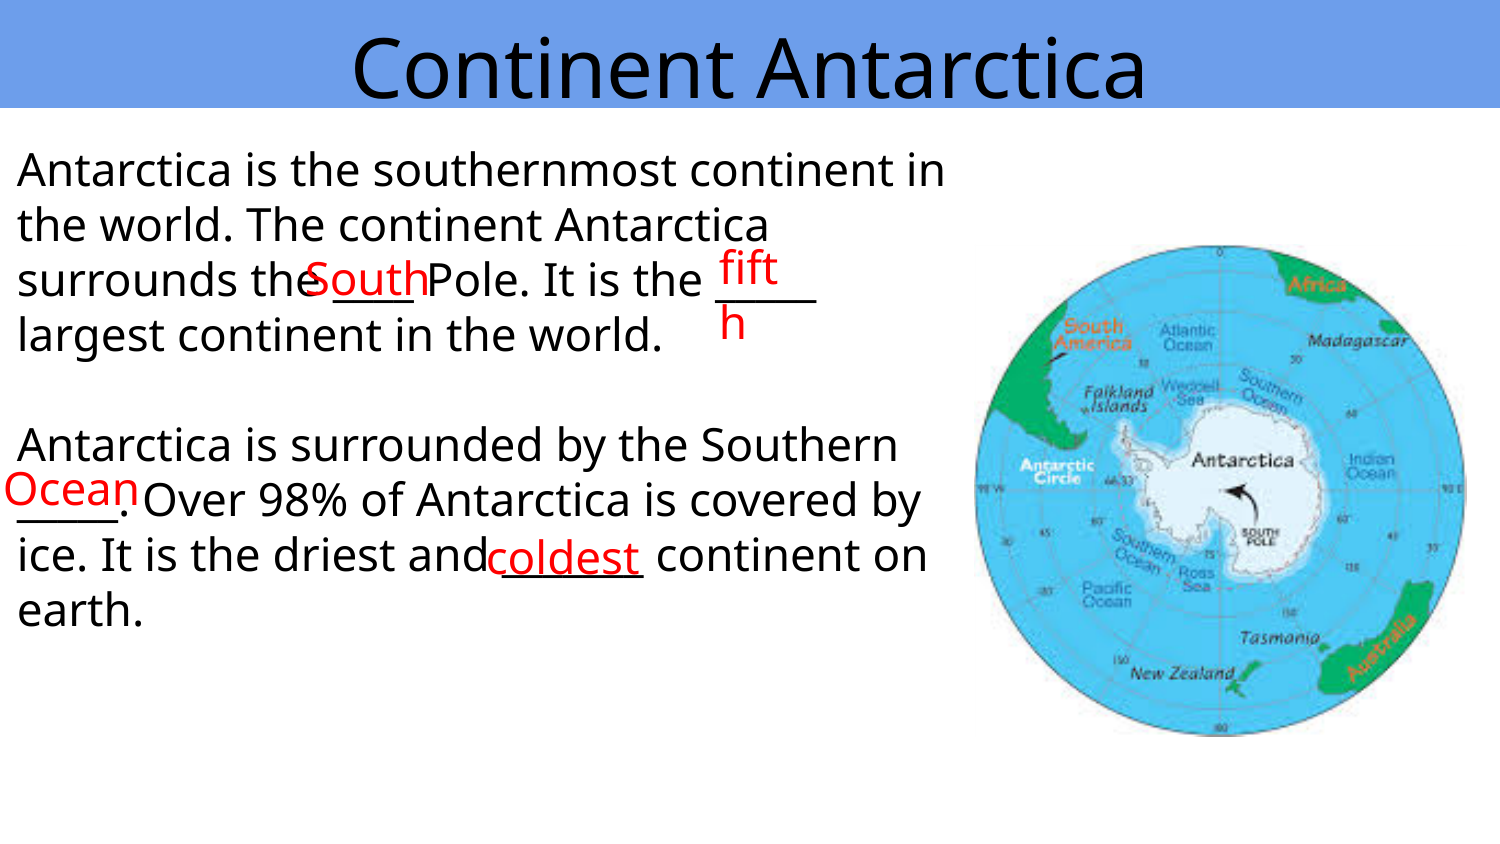

# Continent Antarctica
Antarctica is the southernmost continent in the world. The continent Antarctica surrounds the ____ Pole. It is the _____ largest continent in the world.
Antarctica is surrounded by the Southern _____. Over 98% of Antarctica is covered by ice. It is the driest and _______ continent on earth.
fifth
South
Ocean
coldest